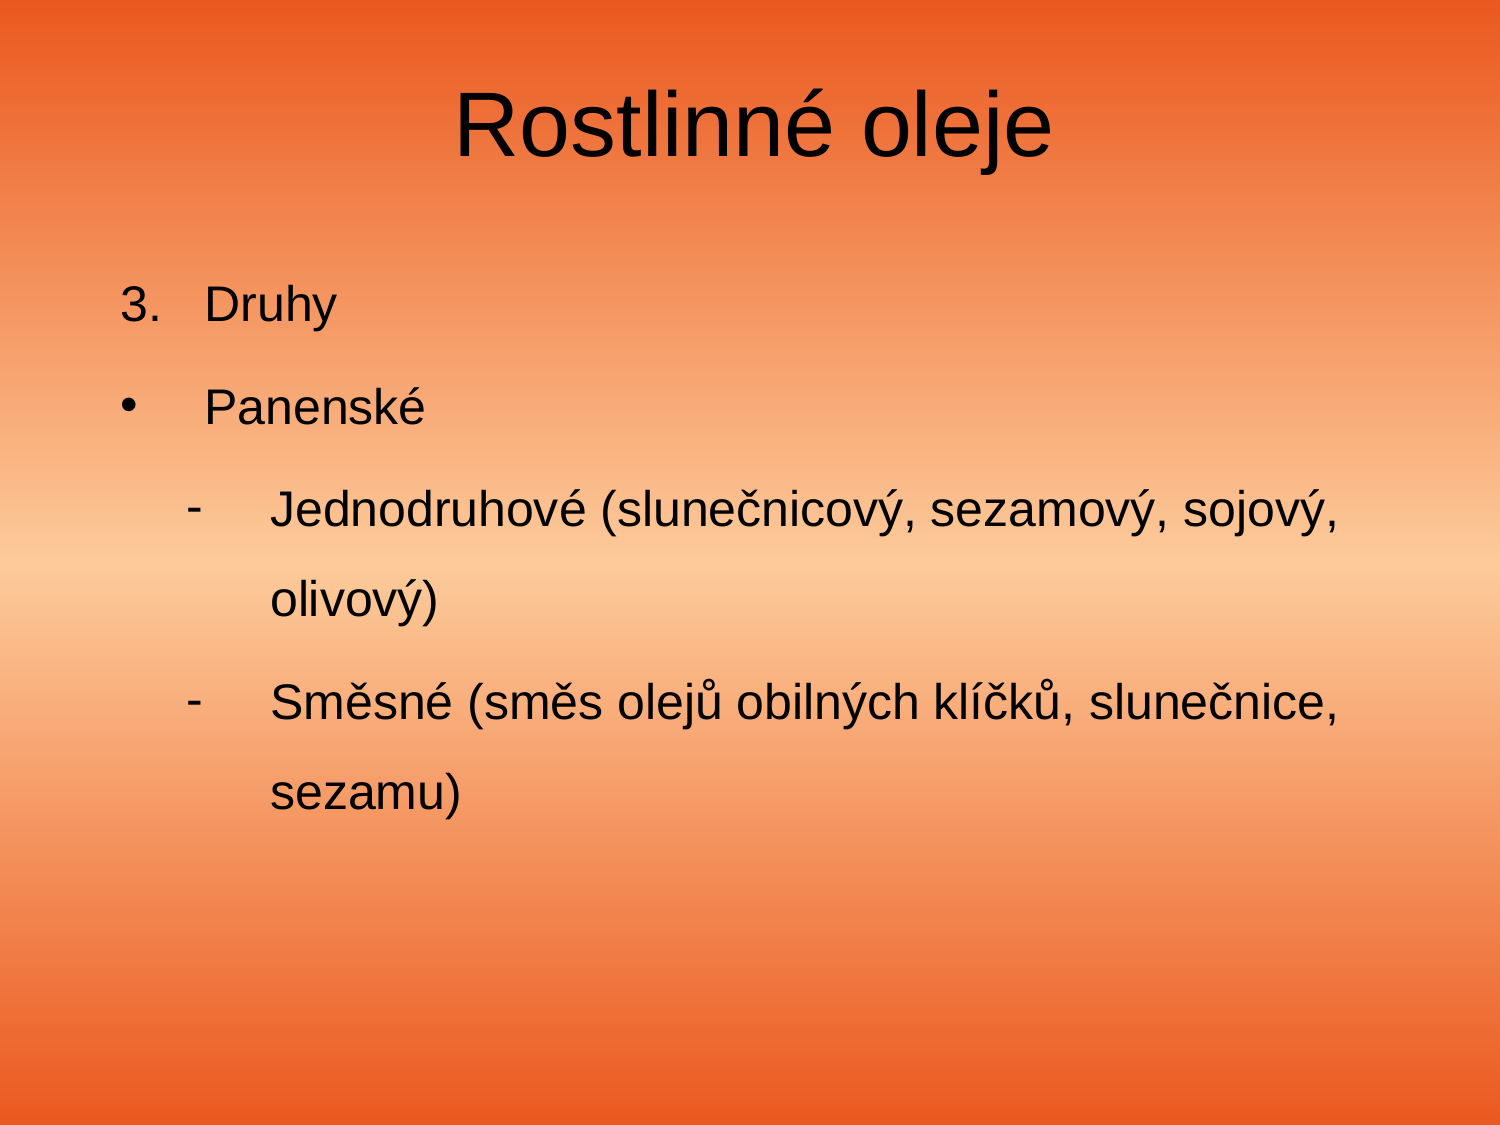

# Rostlinné oleje
3.	Druhy
Panenské
Jednodruhové (slunečnicový, sezamový, sojový, olivový)
Směsné (směs olejů obilných klíčků, slunečnice, sezamu)